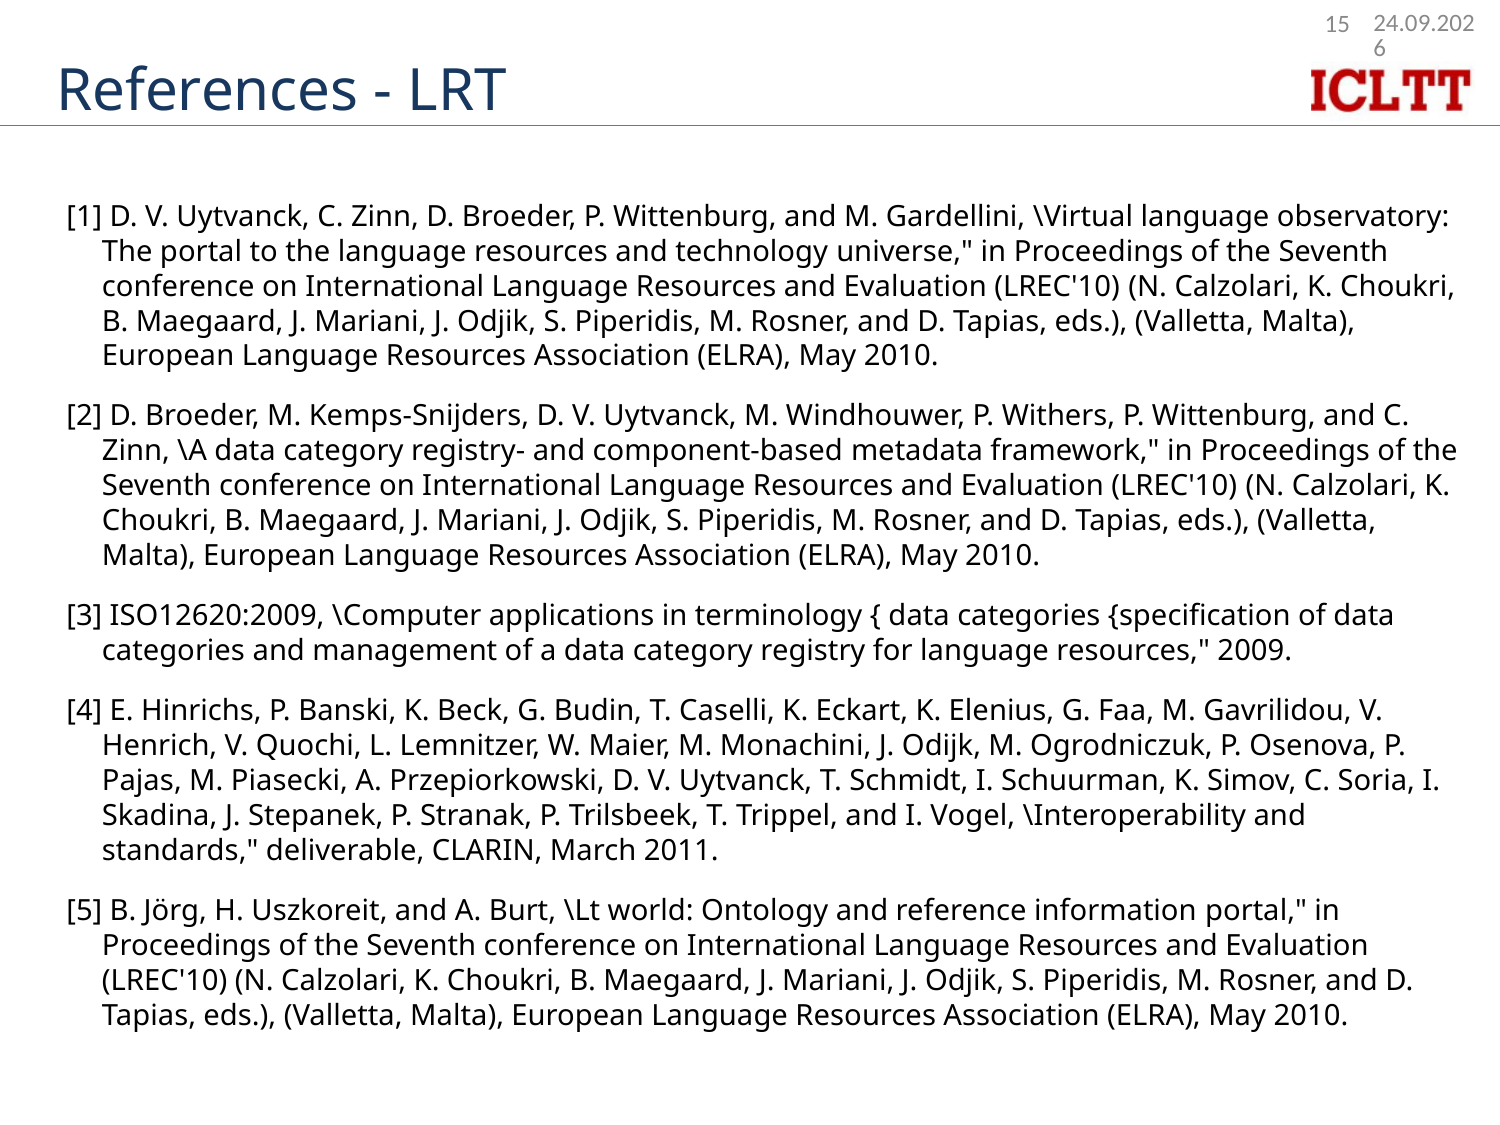

15
# References - LRT
[1] D. V. Uytvanck, C. Zinn, D. Broeder, P. Wittenburg, and M. Gardellini, \Virtual language observatory: The portal to the language resources and technology universe," in Proceedings of the Seventh conference on International Language Resources and Evaluation (LREC'10) (N. Calzolari, K. Choukri, B. Maegaard, J. Mariani, J. Odjik, S. Piperidis, M. Rosner, and D. Tapias, eds.), (Valletta, Malta), European Language Resources Association (ELRA), May 2010.
[2] D. Broeder, M. Kemps-Snijders, D. V. Uytvanck, M. Windhouwer, P. Withers, P. Wittenburg, and C. Zinn, \A data category registry- and component-based metadata framework," in Proceedings of the Seventh conference on International Language Resources and Evaluation (LREC'10) (N. Calzolari, K. Choukri, B. Maegaard, J. Mariani, J. Odjik, S. Piperidis, M. Rosner, and D. Tapias, eds.), (Valletta, Malta), European Language Resources Association (ELRA), May 2010.
[3] ISO12620:2009, \Computer applications in terminology { data categories {specification of data categories and management of a data category registry for language resources," 2009.
[4] E. Hinrichs, P. Banski, K. Beck, G. Budin, T. Caselli, K. Eckart, K. Elenius, G. Faa, M. Gavrilidou, V. Henrich, V. Quochi, L. Lemnitzer, W. Maier, M. Monachini, J. Odijk, M. Ogrodniczuk, P. Osenova, P. Pajas, M. Piasecki, A. Przepiorkowski, D. V. Uytvanck, T. Schmidt, I. Schuurman, K. Simov, C. Soria, I. Skadina, J. Stepanek, P. Stranak, P. Trilsbeek, T. Trippel, and I. Vogel, \Interoperability and standards," deliverable, CLARIN, March 2011.
[5] B. Jörg, H. Uszkoreit, and A. Burt, \Lt world: Ontology and reference information portal," in Proceedings of the Seventh conference on International Language Resources and Evaluation (LREC'10) (N. Calzolari, K. Choukri, B. Maegaard, J. Mariani, J. Odjik, S. Piperidis, M. Rosner, and D. Tapias, eds.), (Valletta, Malta), European Language Resources Association (ELRA), May 2010.